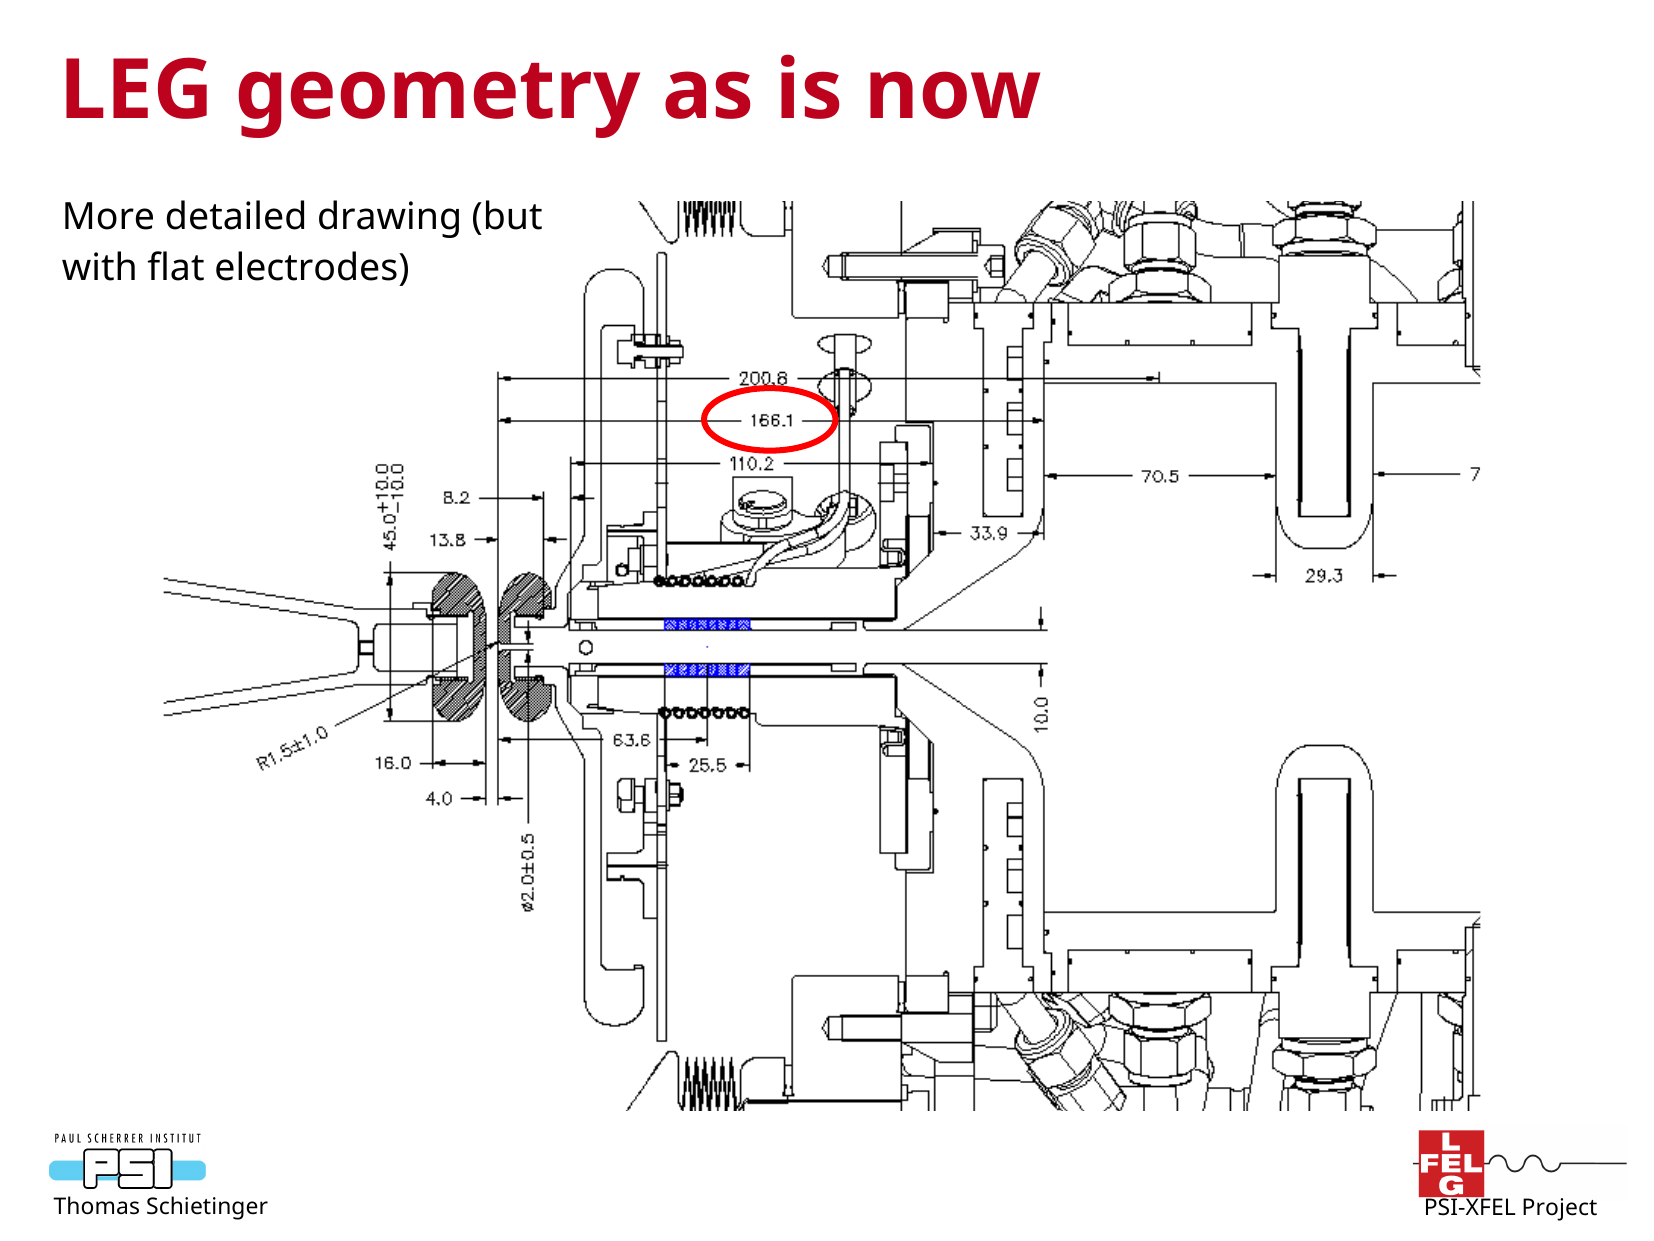

# LEG geometry as is now
More detailed drawing (but with flat electrodes)